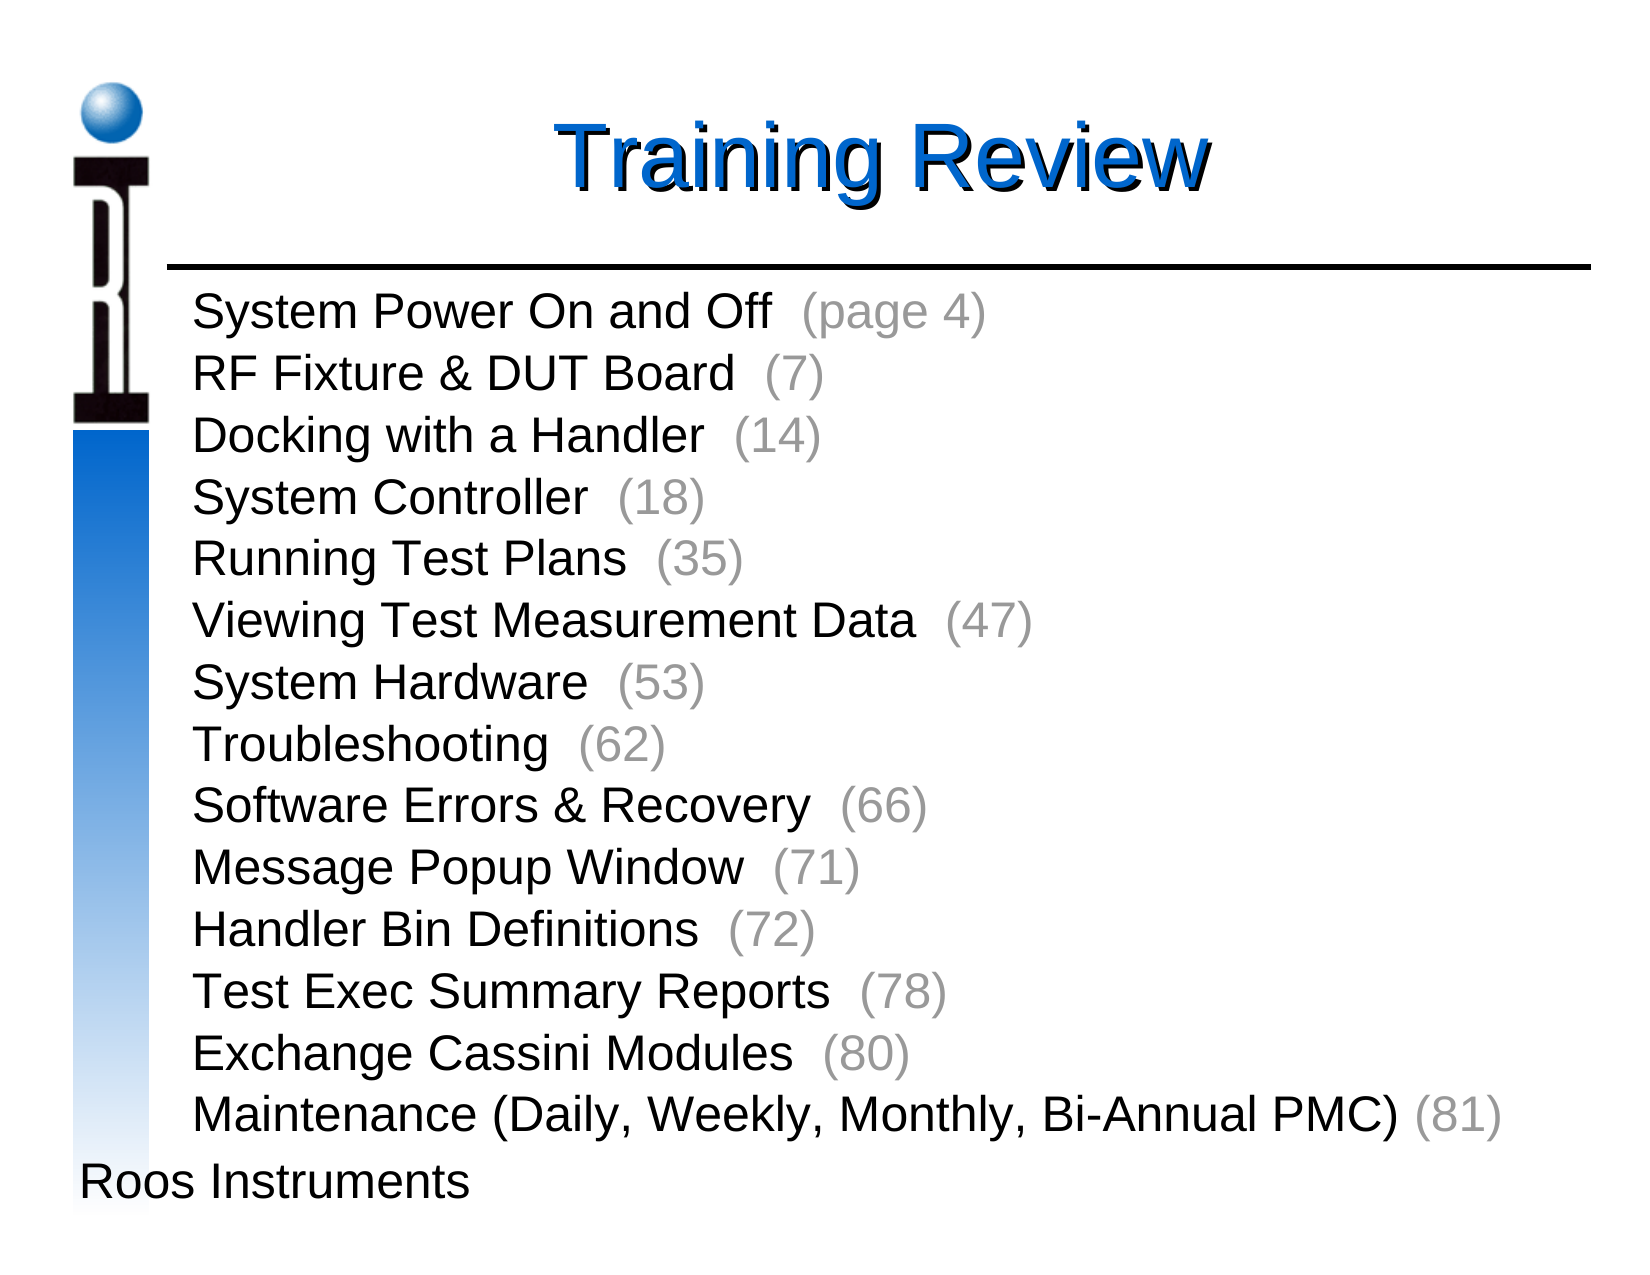

# Training Review
System Power On and Off (page 4)
RF Fixture & DUT Board (7)
Docking with a Handler (14)
System Controller (18)
Running Test Plans (35)
Viewing Test Measurement Data (47)
System Hardware (53)
Troubleshooting (62)
Software Errors & Recovery (66)
Message Popup Window (71)
Handler Bin Definitions (72)
Test Exec Summary Reports (78)
Exchange Cassini Modules (80)
Maintenance (Daily, Weekly, Monthly, Bi-Annual PMC) (81)